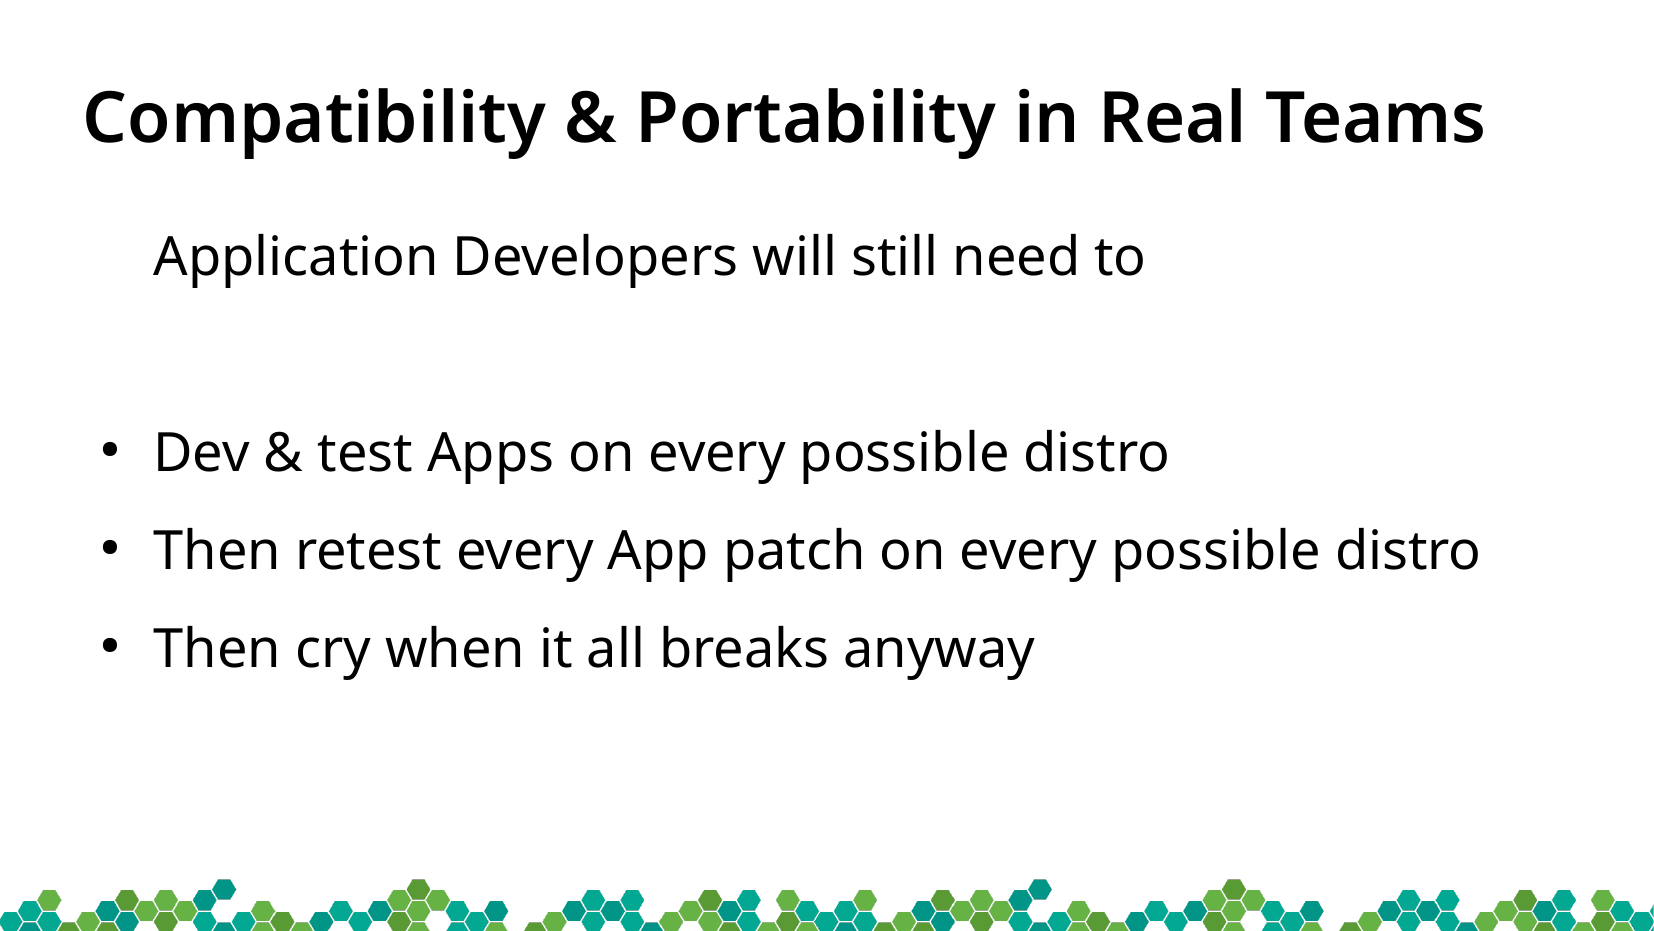

# Compatibility & Portability in Real Teams
Application Developers will still need to
Dev & test Apps on every possible distro
Then retest every App patch on every possible distro
Then cry when it all breaks anyway